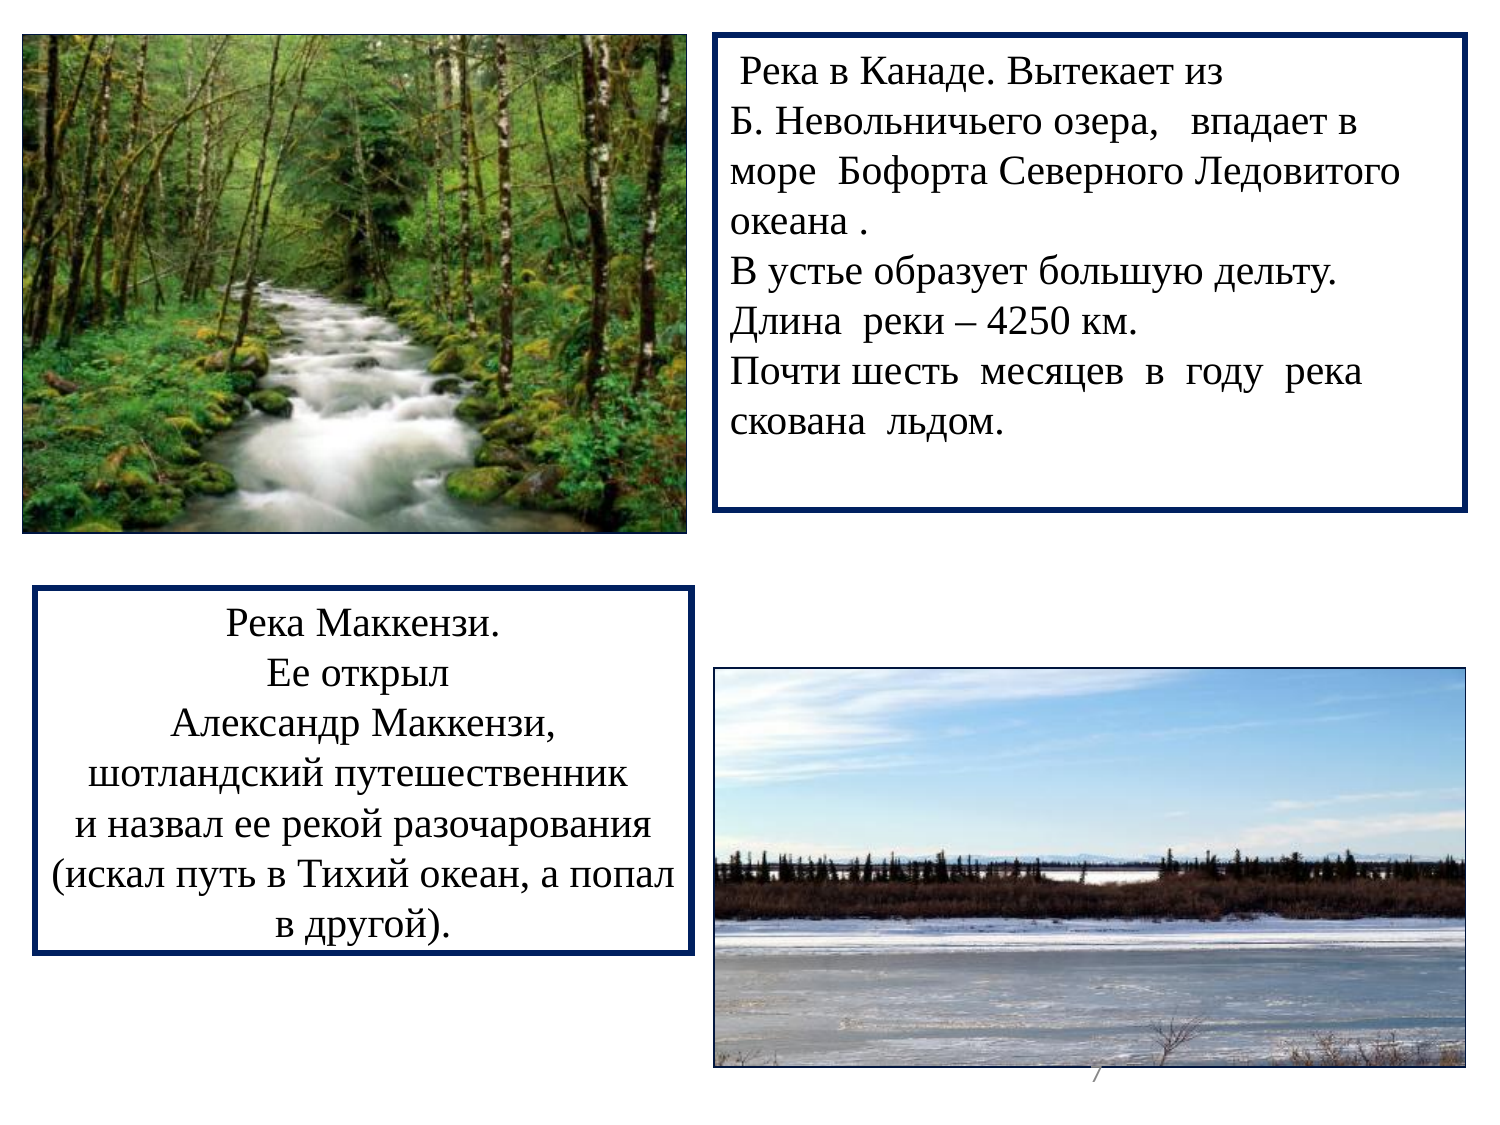

Река в Канаде. Вытекает из
Б. Невольничьего озера, впадает в море Бофорта Северного Ледовитого океана .
В устье образует большую дельту.
Длина реки – 4250 км.
Почти шесть месяцев в году река скована льдом.
Река Маккензи.
Ее открыл
Александр Маккензи, шотландский путешественник
и назвал ее рекой разочарования
(искал путь в Тихий океан, а попал в другой).